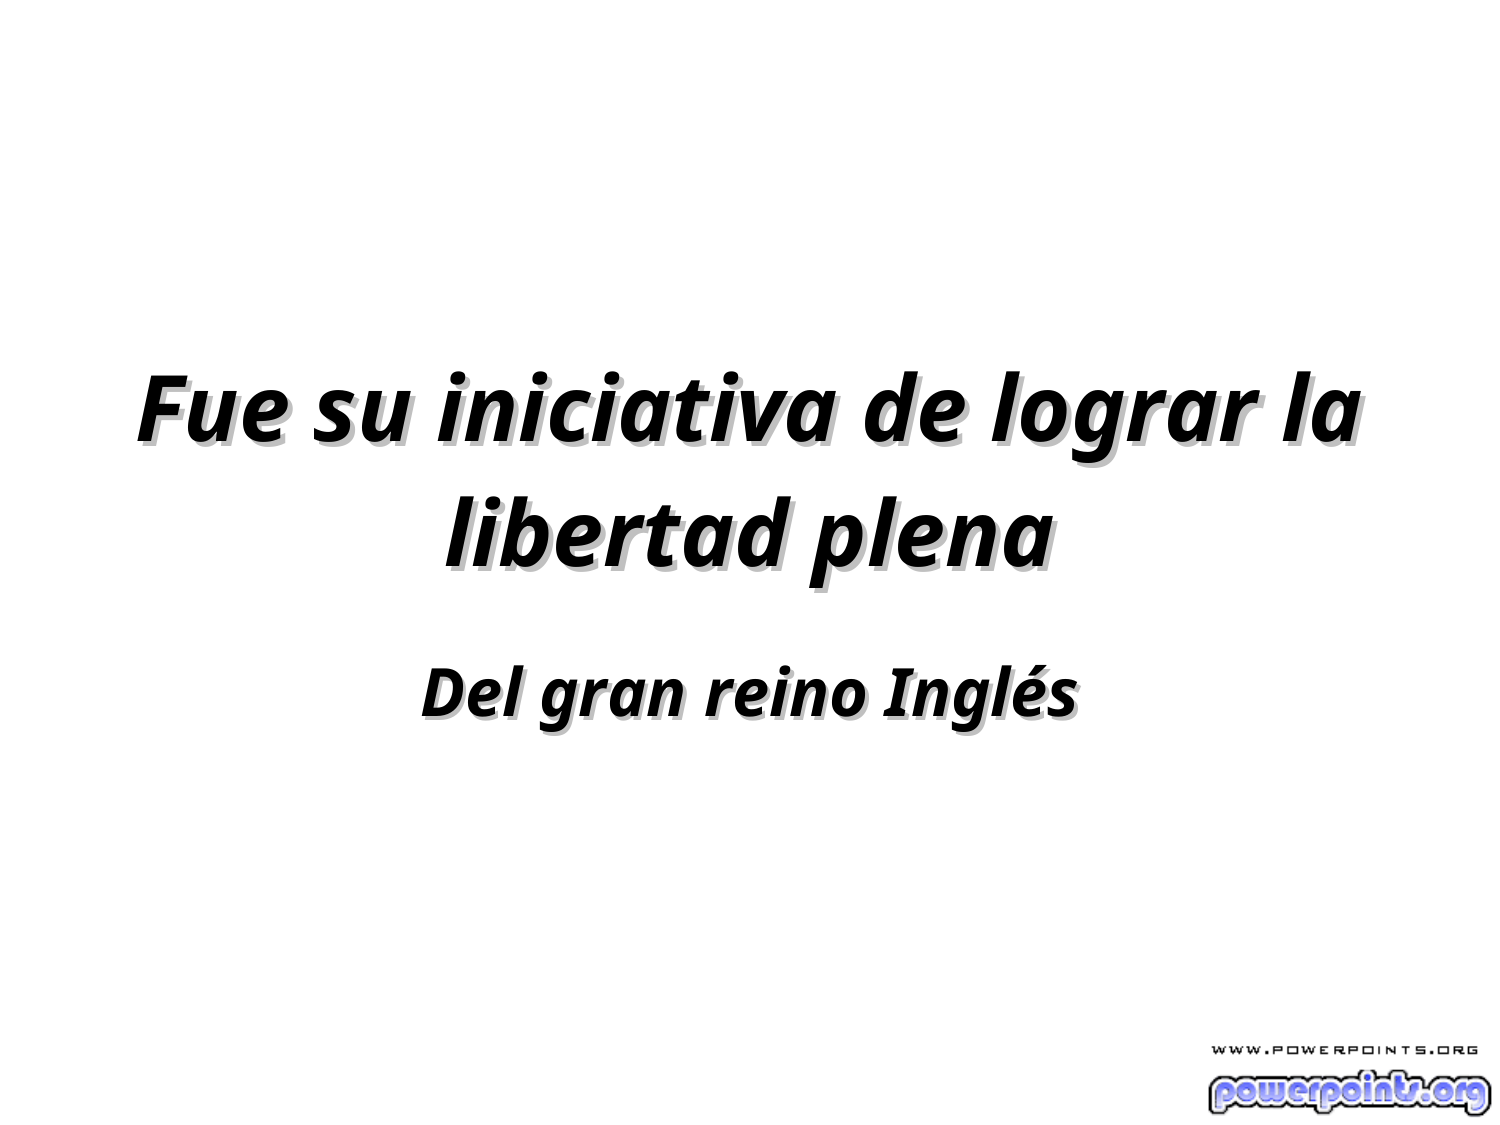

# Fue su iniciativa de lograr la libertad plena
Del gran reino Inglés